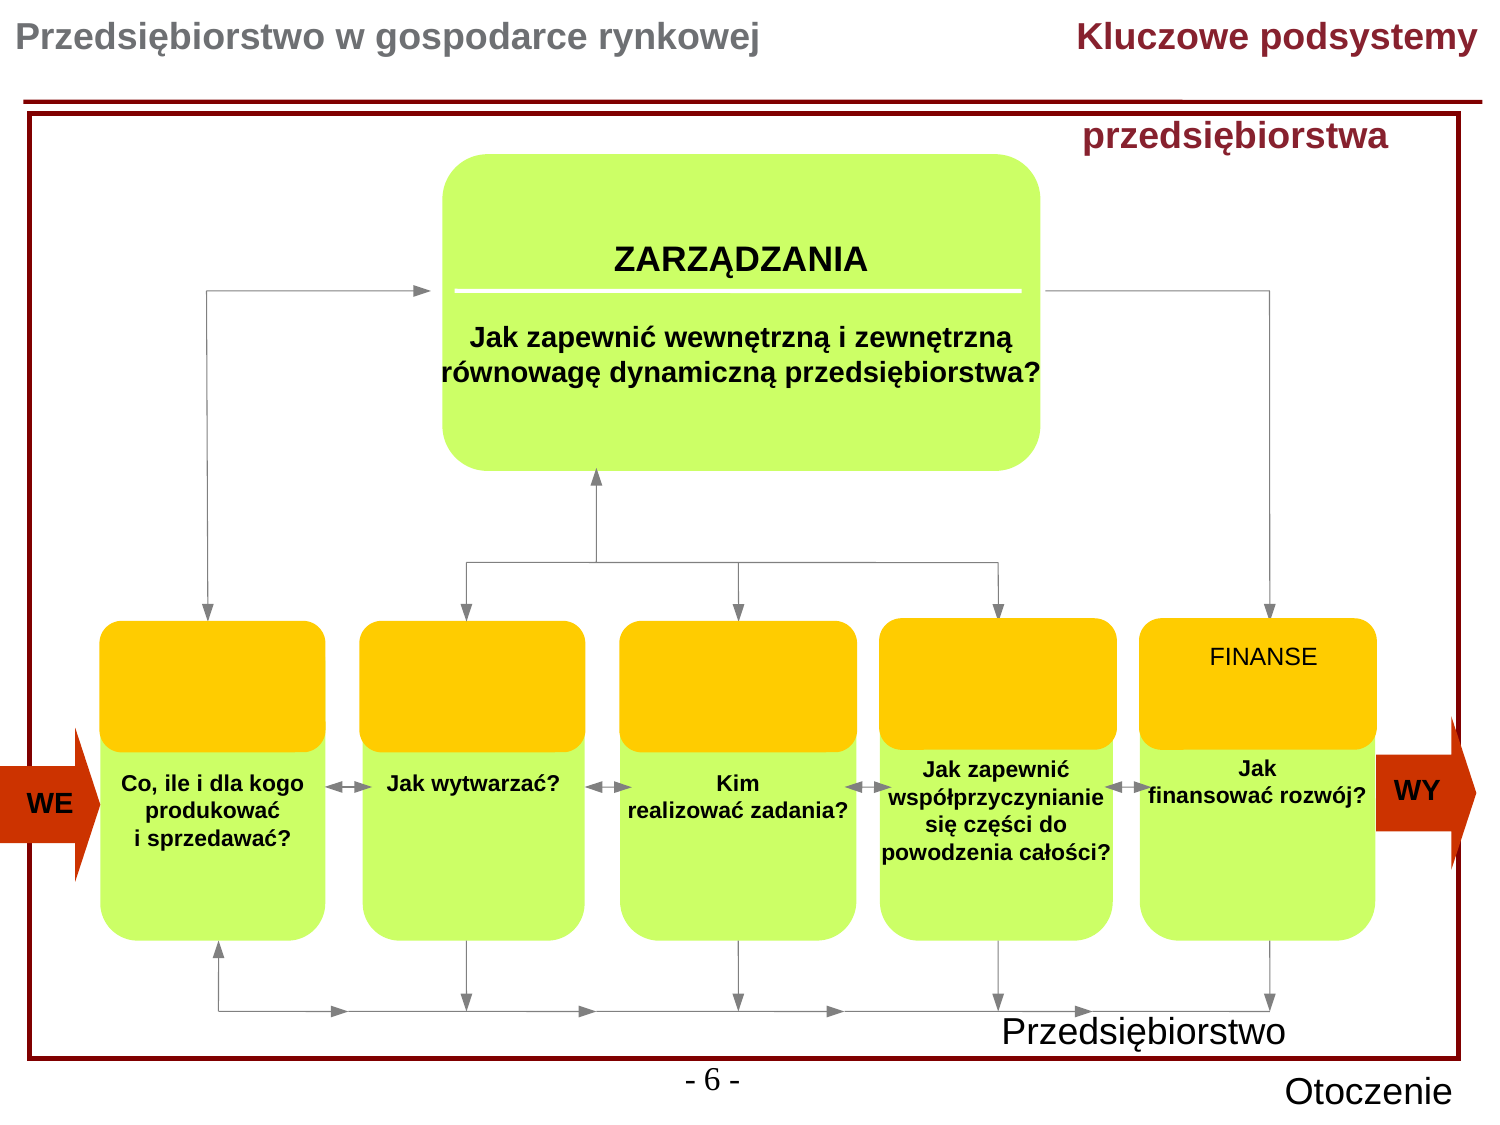

# Przedsiębiorstwo w gospodarce rynkowej Kluczowe podsystemy przedsiębiorstwa
ZARZĄDZANIA
Jak zapewnić wewnętrzną i zewnętrzną
równowagę dynamiczną przedsiębiorstwa?
Jak
finansować rozwój?
MARKETING
I SPRZEDAŻ
Co, ile i dla kogo
produkować
i sprzedawać?
Jak wytwarzać?
Kim
realizować zadania?
Jak zapewnić
współprzyczynianie
się części do
powodzenia całości?
FINANSE
WY
WE
Przedsiębiorstwo
- 3 -
Otoczenie